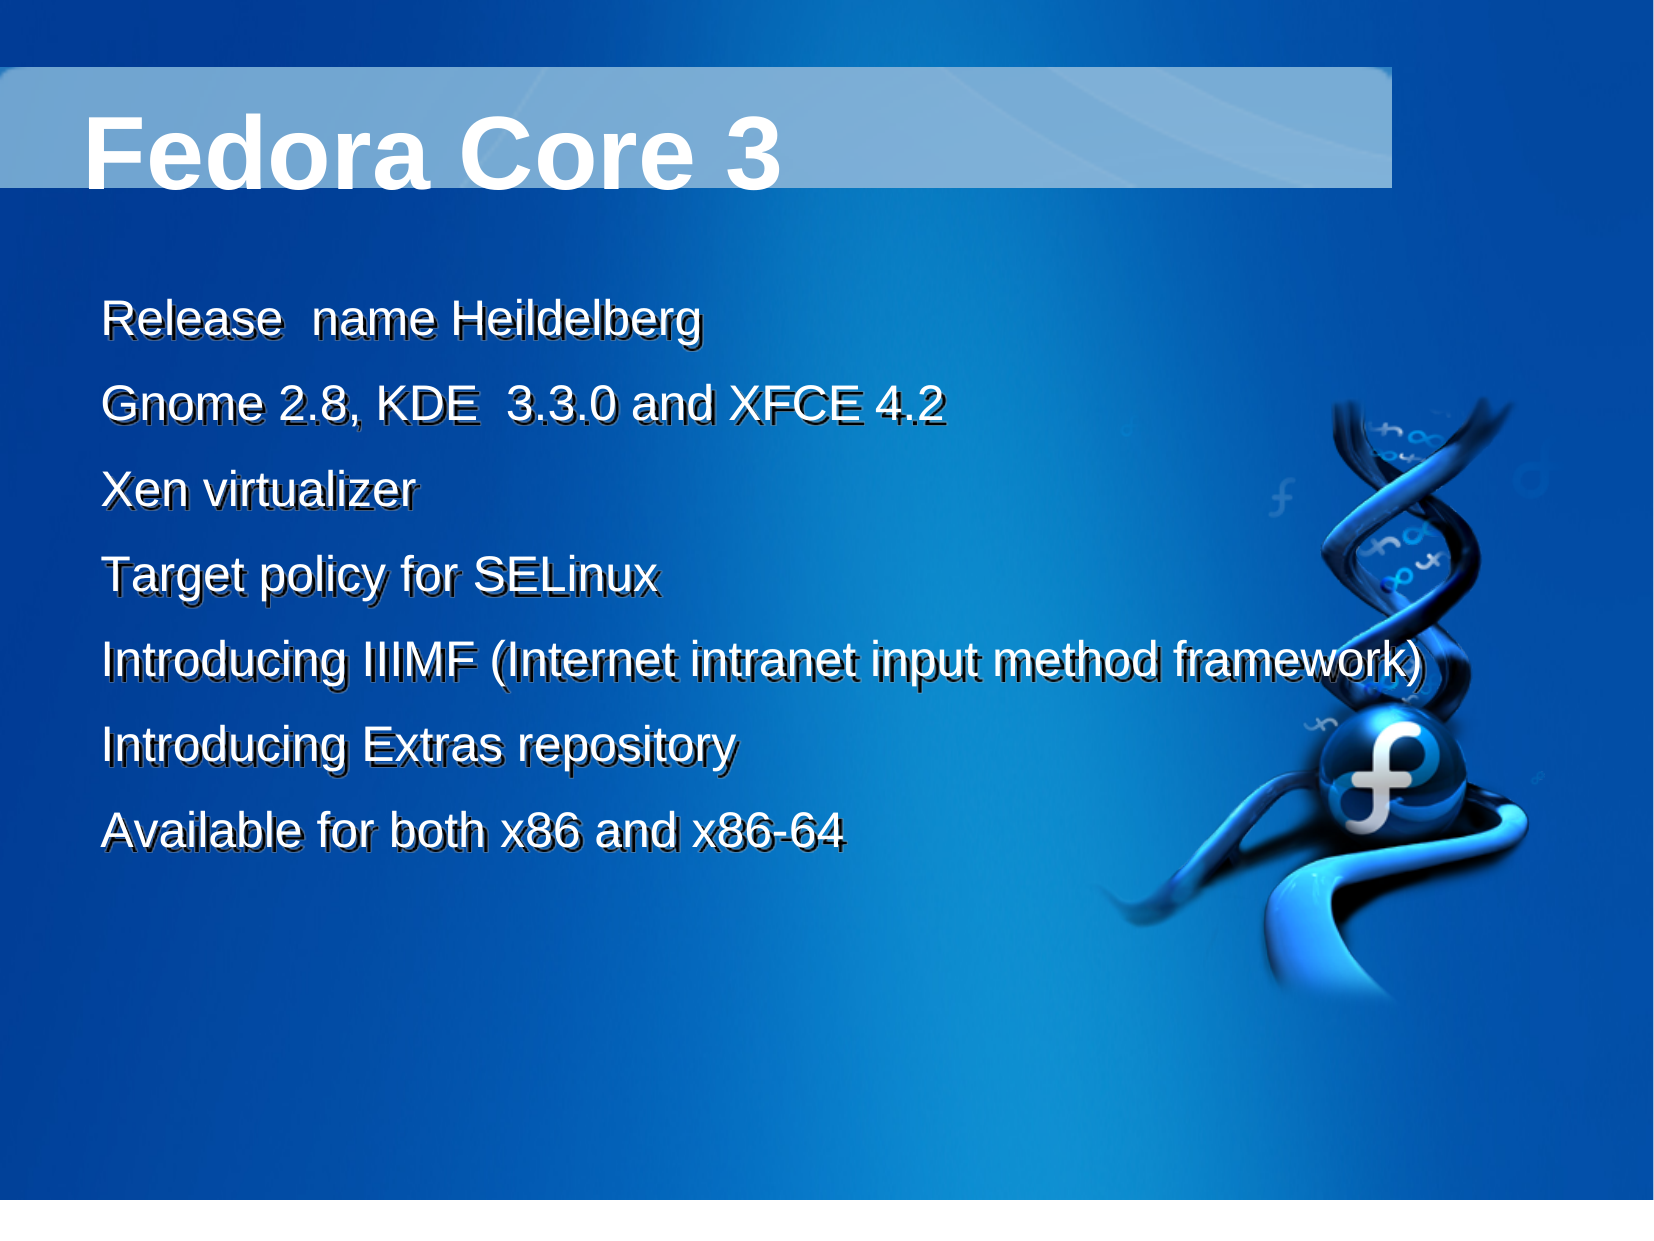

# Fedora Core 3
Release name Heildelberg
Gnome 2.8, KDE 3.3.0 and XFCE 4.2
Xen virtualizer
Target policy for SELinux
Introducing IIIMF (Internet intranet input method framework)
Introducing Extras repository
Available for both x86 and x86-64